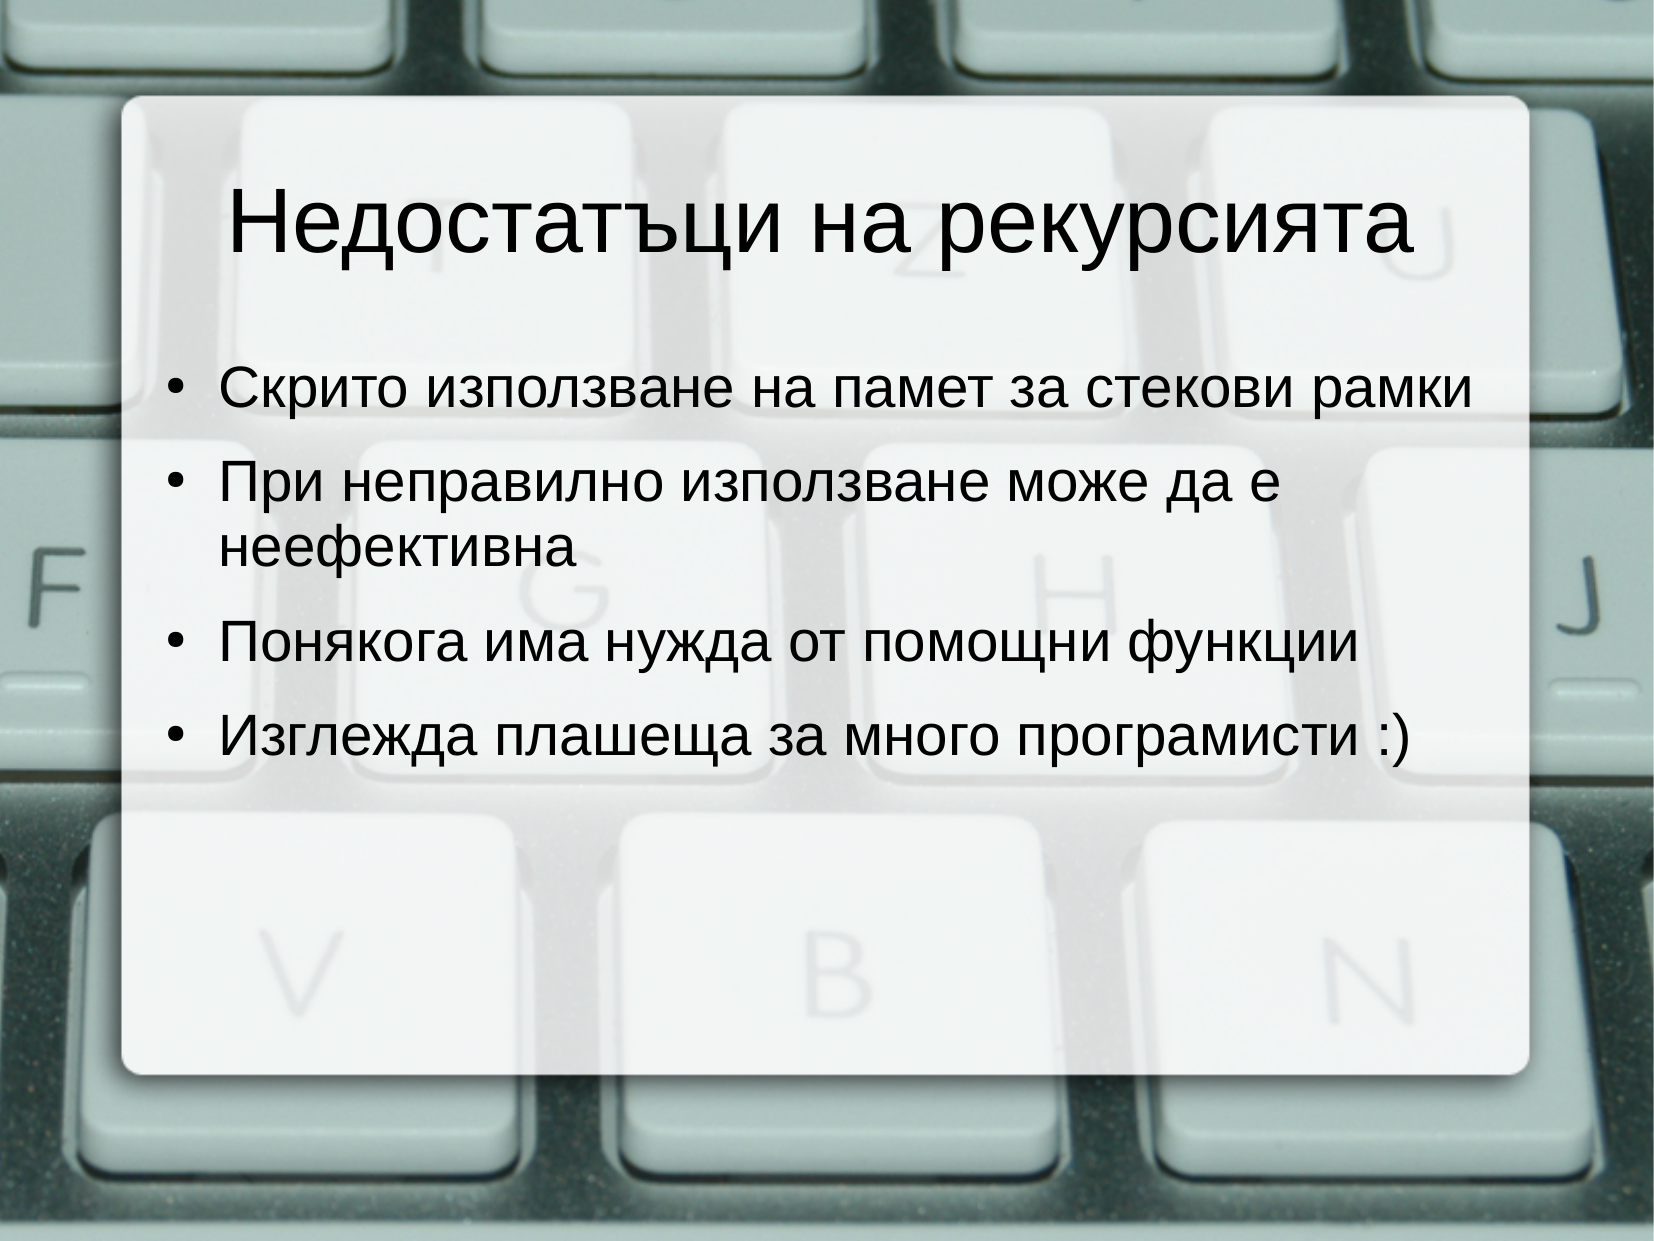

# Недостатъци на рекурсията
Скрито използване на памет за стекови рамки
При неправилно използване може да е неефективна
Понякога има нужда от помощни функции
Изглежда плашеща за много програмисти :)